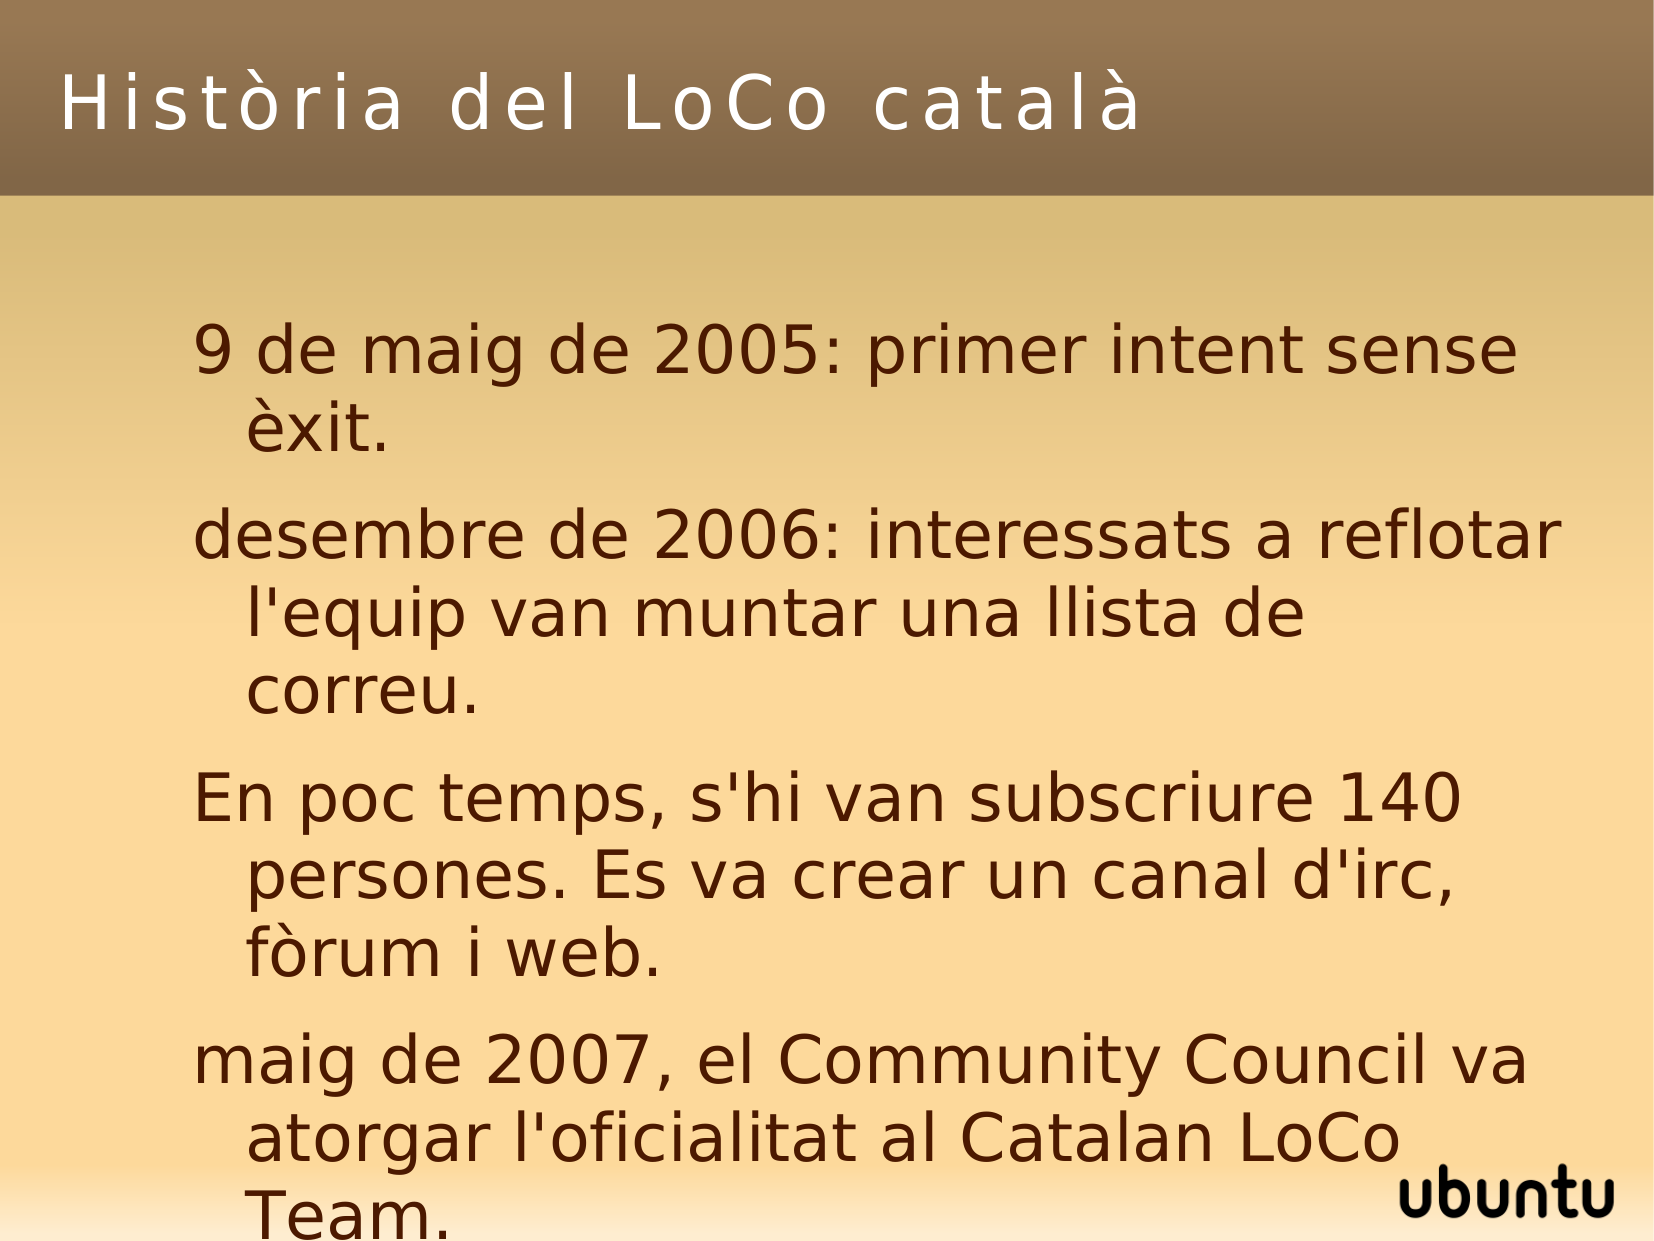

# Història del LoCo català
9 de maig de 2005: primer intent sense èxit.
desembre de 2006: interessats a reflotar l'equip van muntar una llista de correu.
En poc temps, s'hi van subscriure 140 persones. Es va crear un canal d'irc, fòrum i web.
maig de 2007, el Community Council va atorgar l'oficialitat al Catalan LoCo Team.